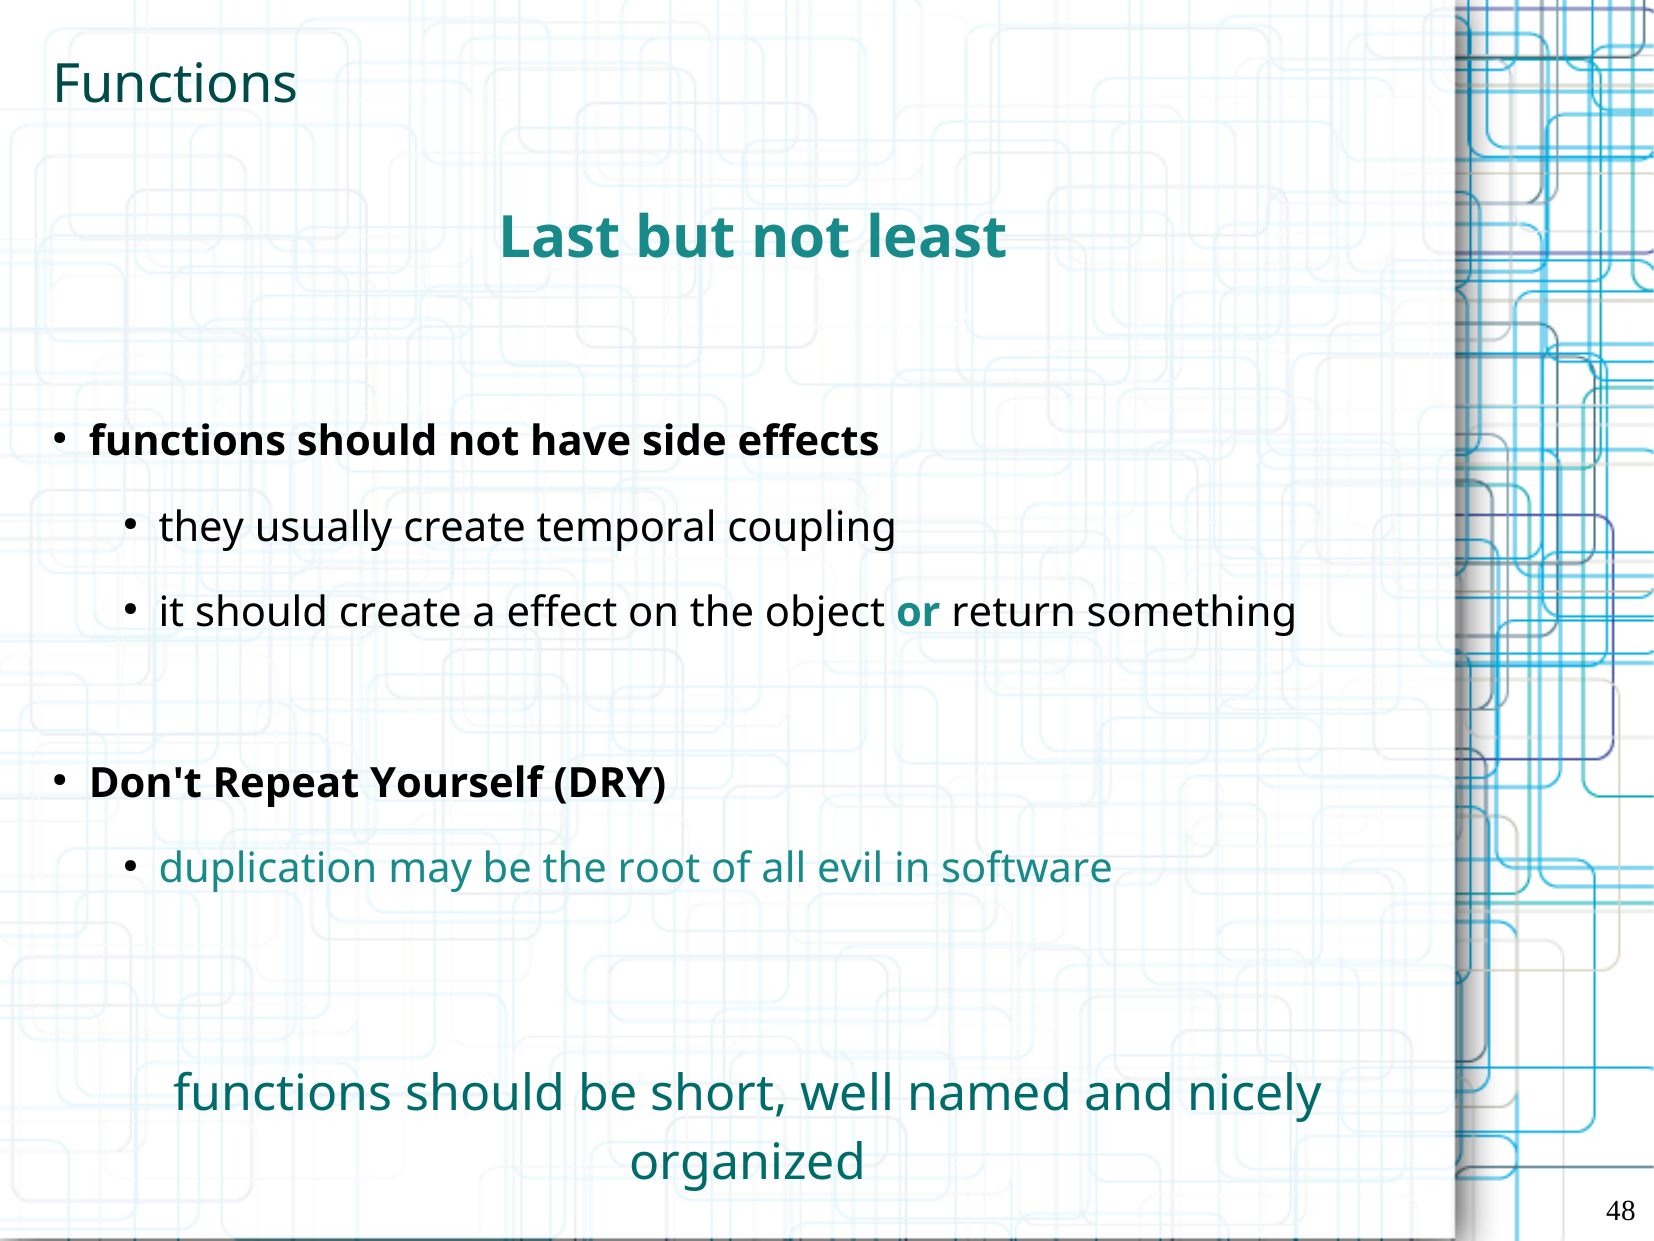

Functions
Last but not least
 functions should not have side effects
they usually create temporal coupling
it should create a effect on the object or return something
 Don't Repeat Yourself (DRY)
duplication may be the root of all evil in software
functions should be short, well named and nicely organized
48